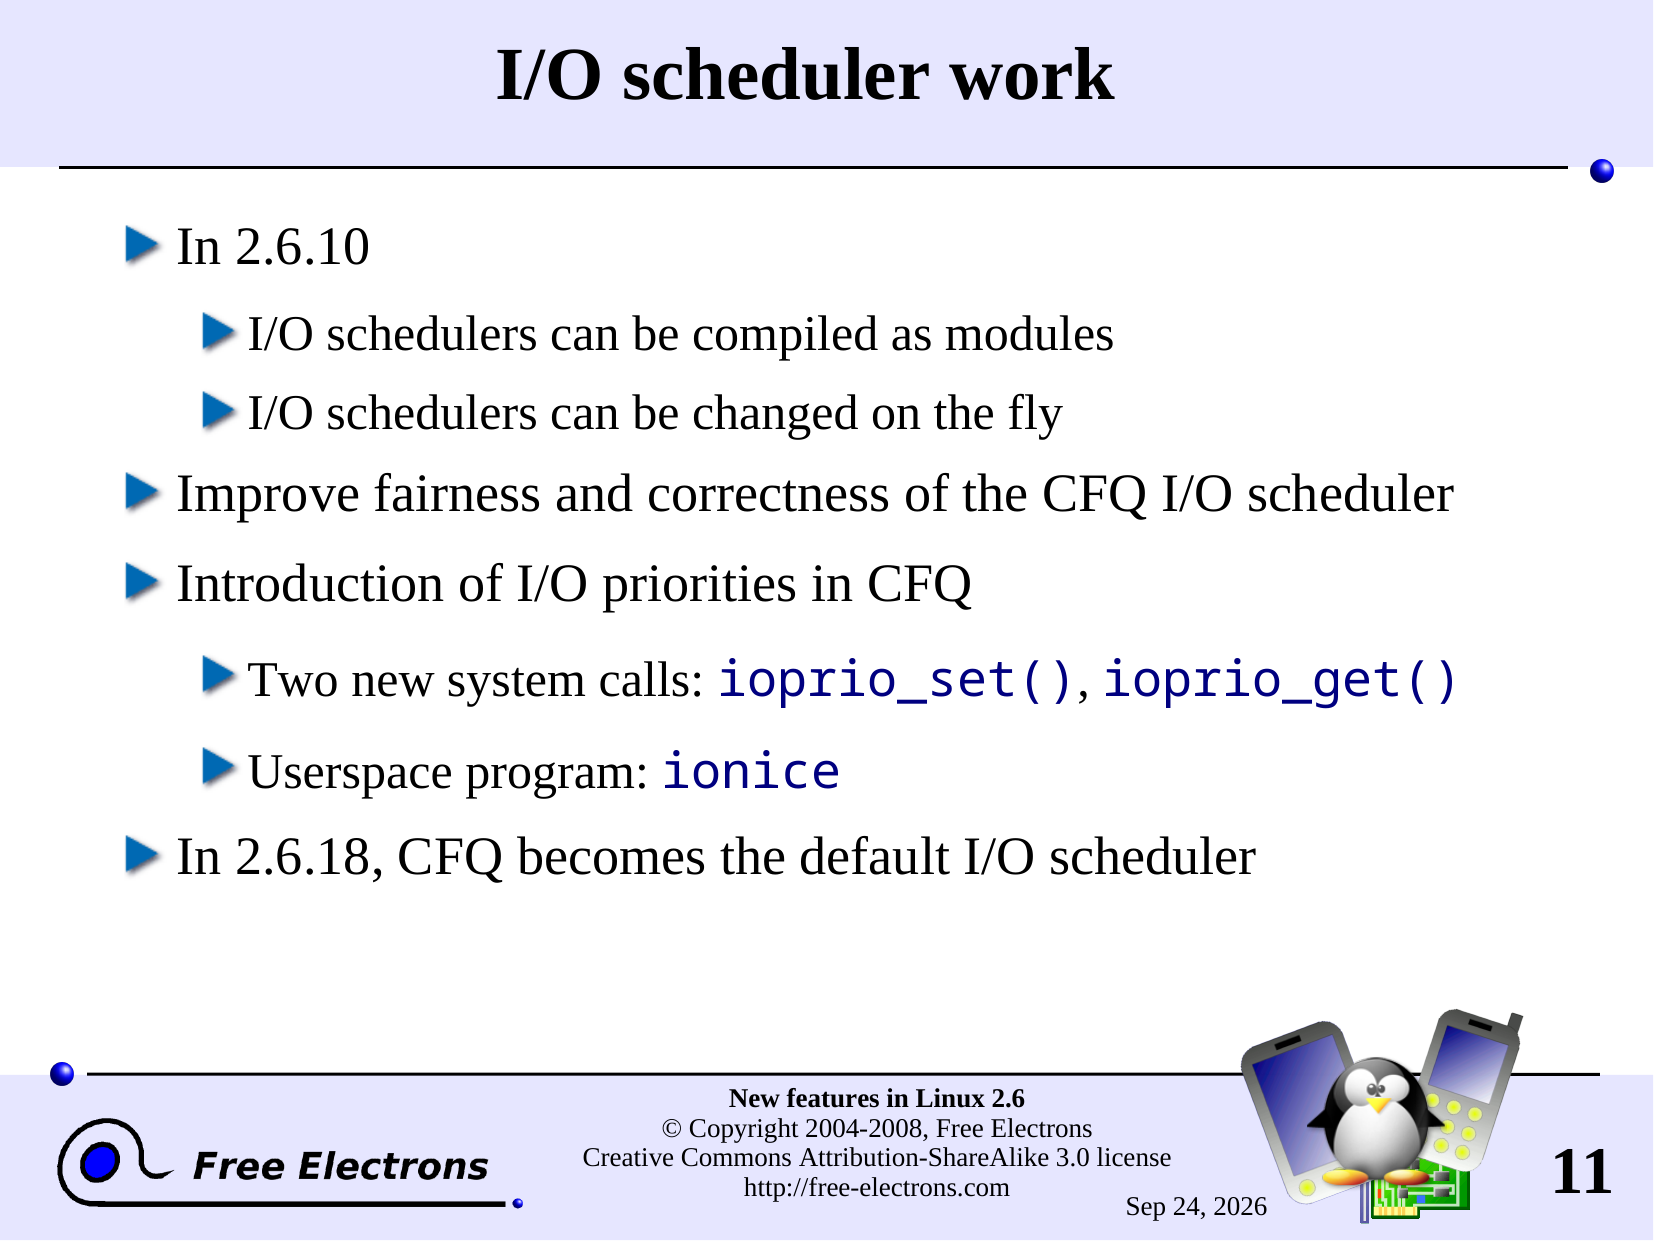

# I/O scheduler work
In 2.6.10
I/O schedulers can be compiled as modules
I/O schedulers can be changed on the fly
Improve fairness and correctness of the CFQ I/O scheduler
Introduction of I/O priorities in CFQ
Two new system calls: ioprio_set(), ioprio_get()
Userspace program: ionice
In 2.6.18, CFQ becomes the default I/O scheduler